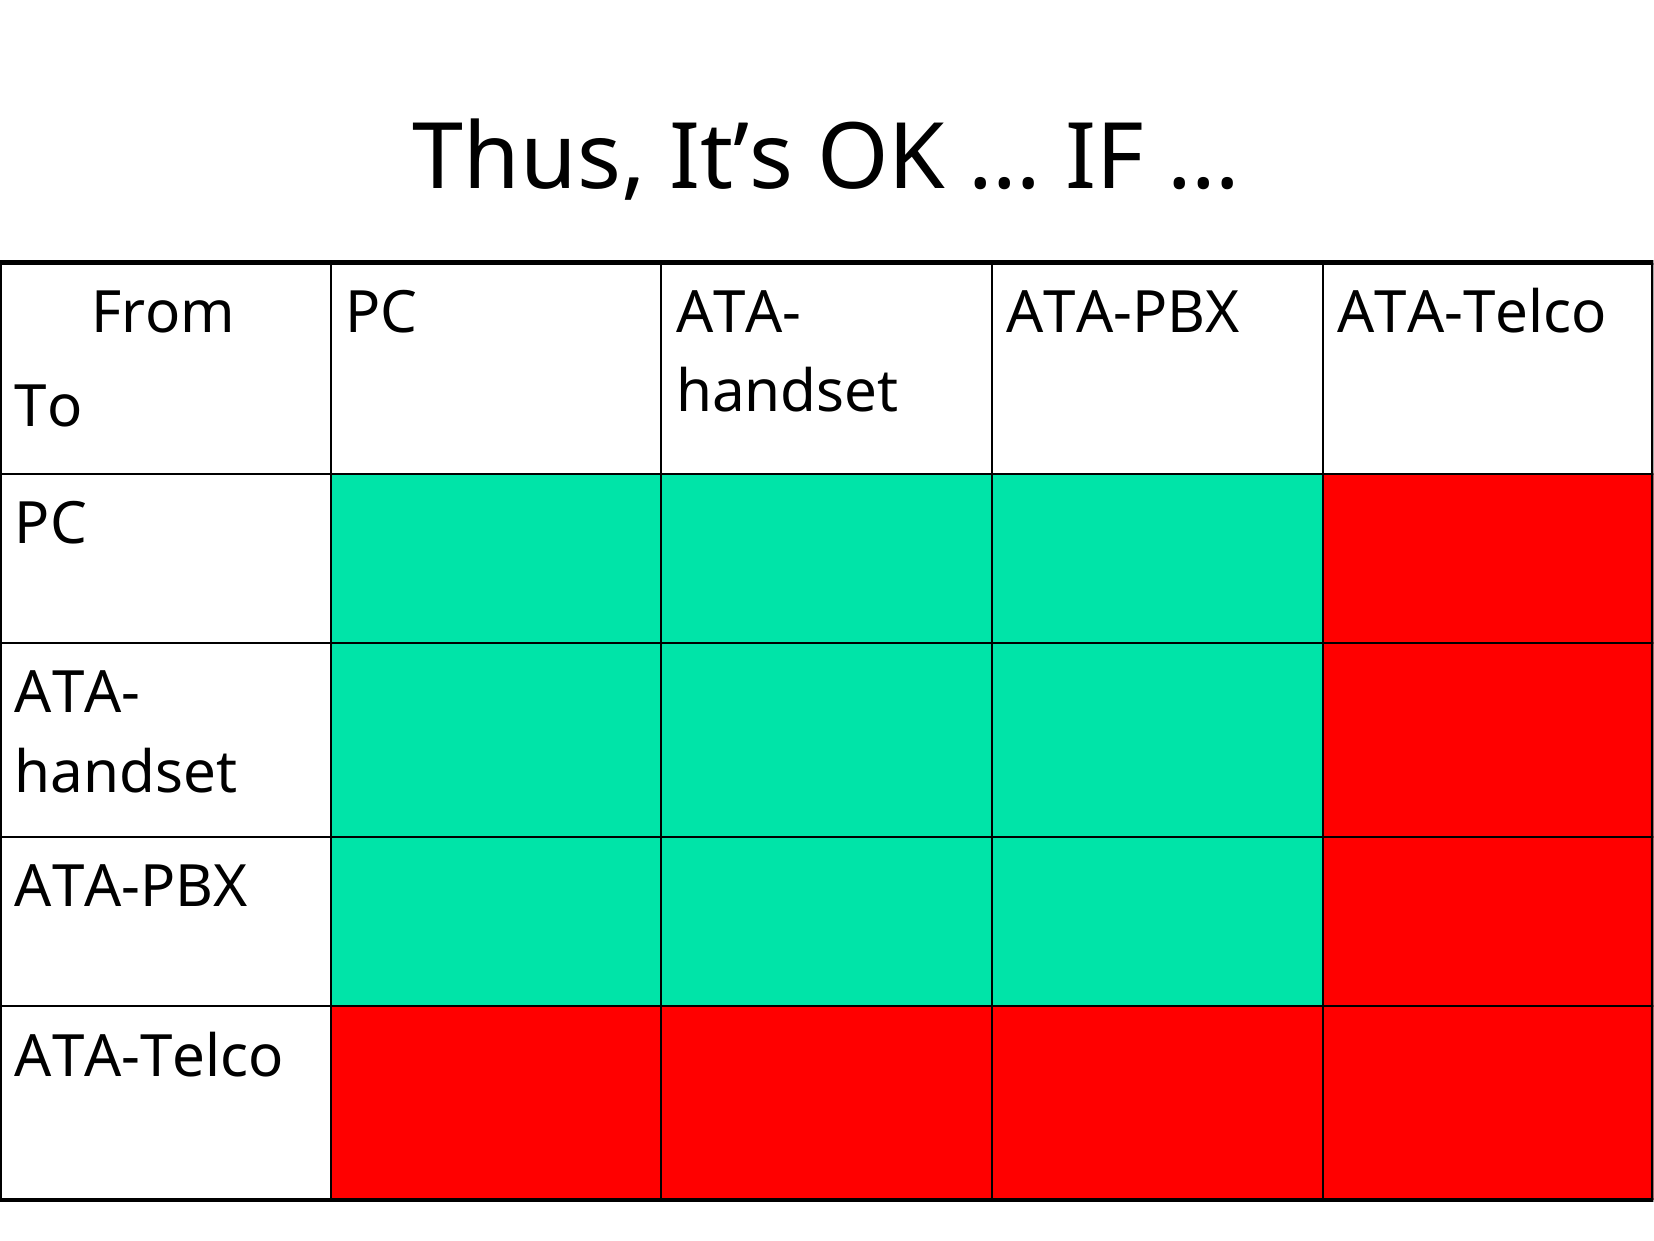

# Thus, It’s OK … IF …
 From
To
PC
ATA-handset
ATA-PBX
ATA-Telco
PC
ATA-handset
ATA-PBX
ATA-Telco